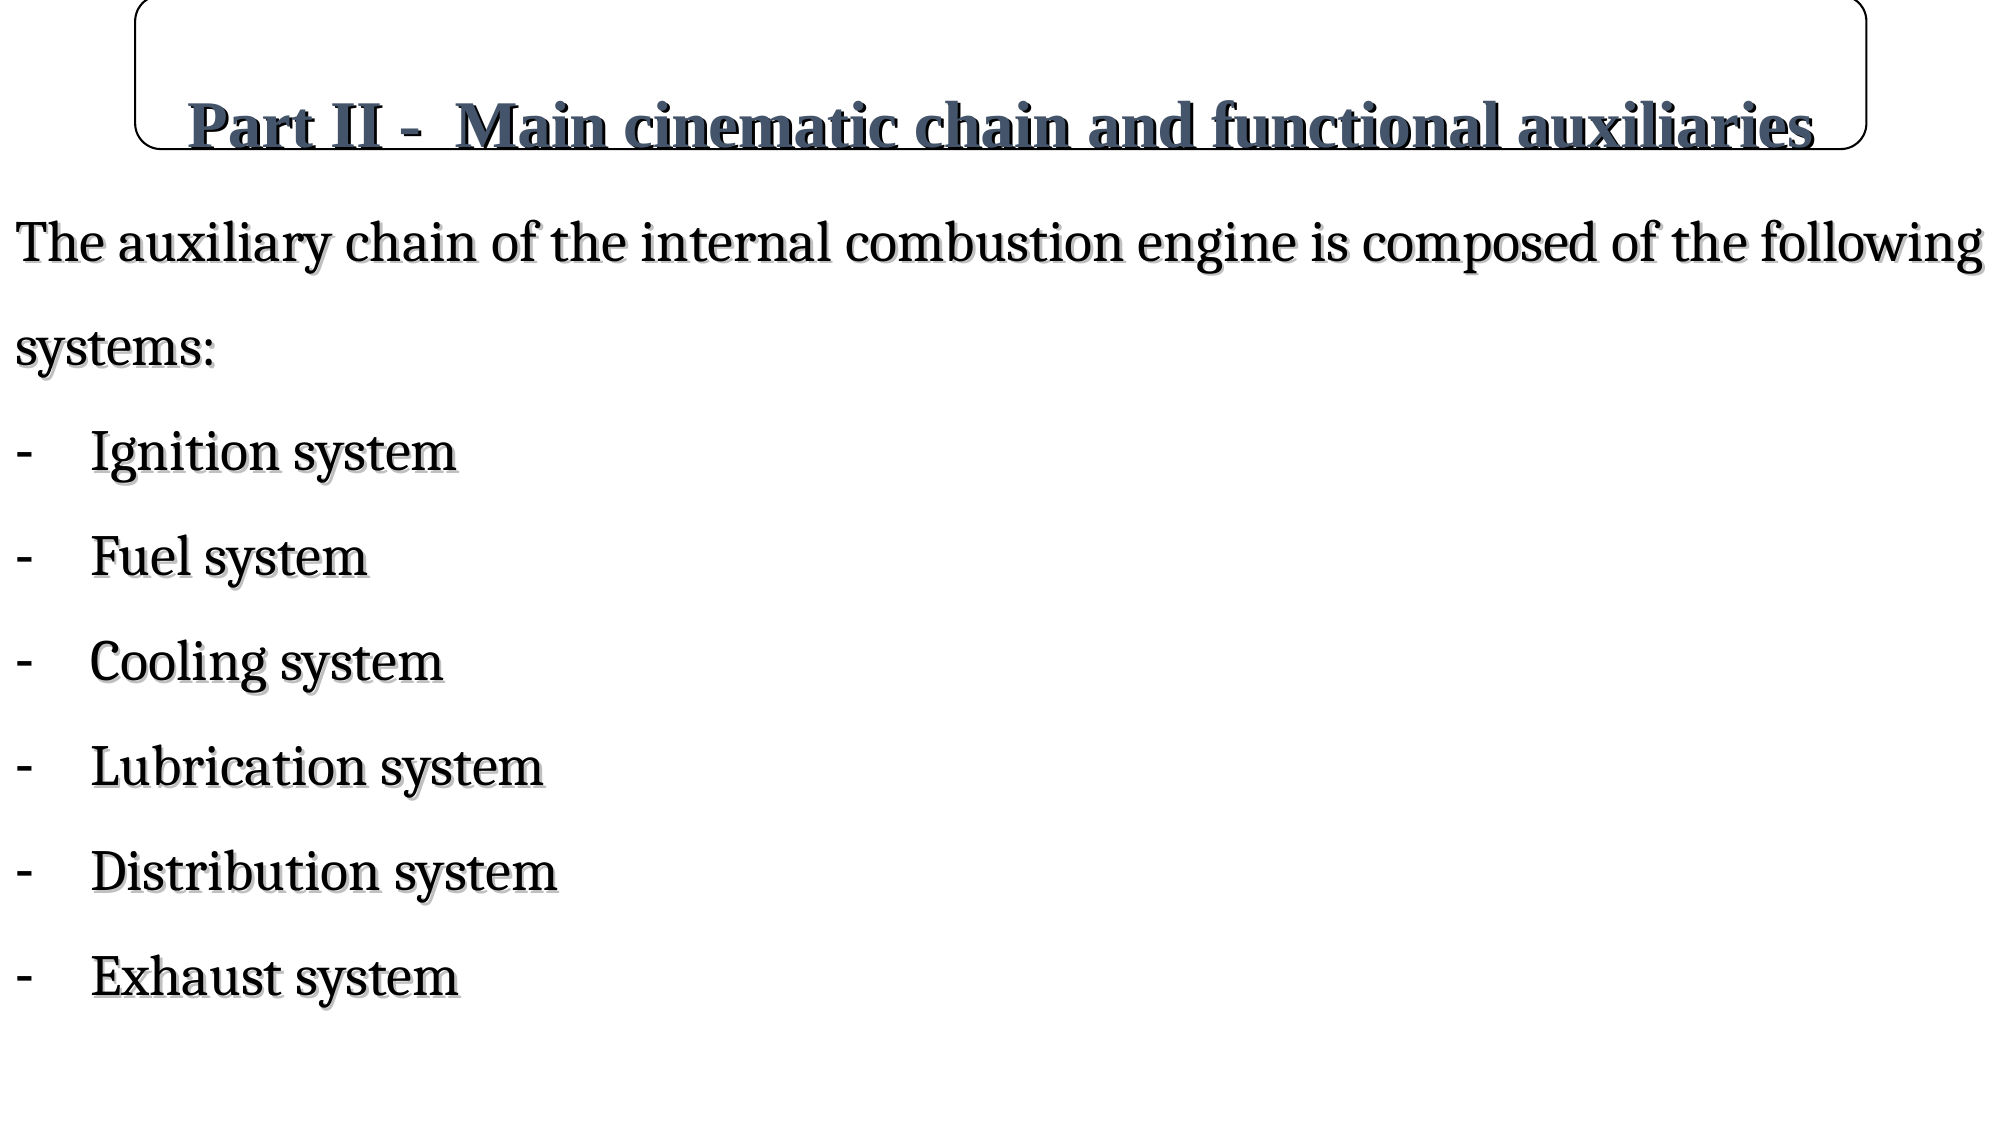

Part II - Main cinematic chain and functional auxiliaries
The auxiliary chain of the internal combustion engine is composed of the following systems:
Ignition system
Fuel system
Cooling system
Lubrication system
Distribution system
Exhaust system